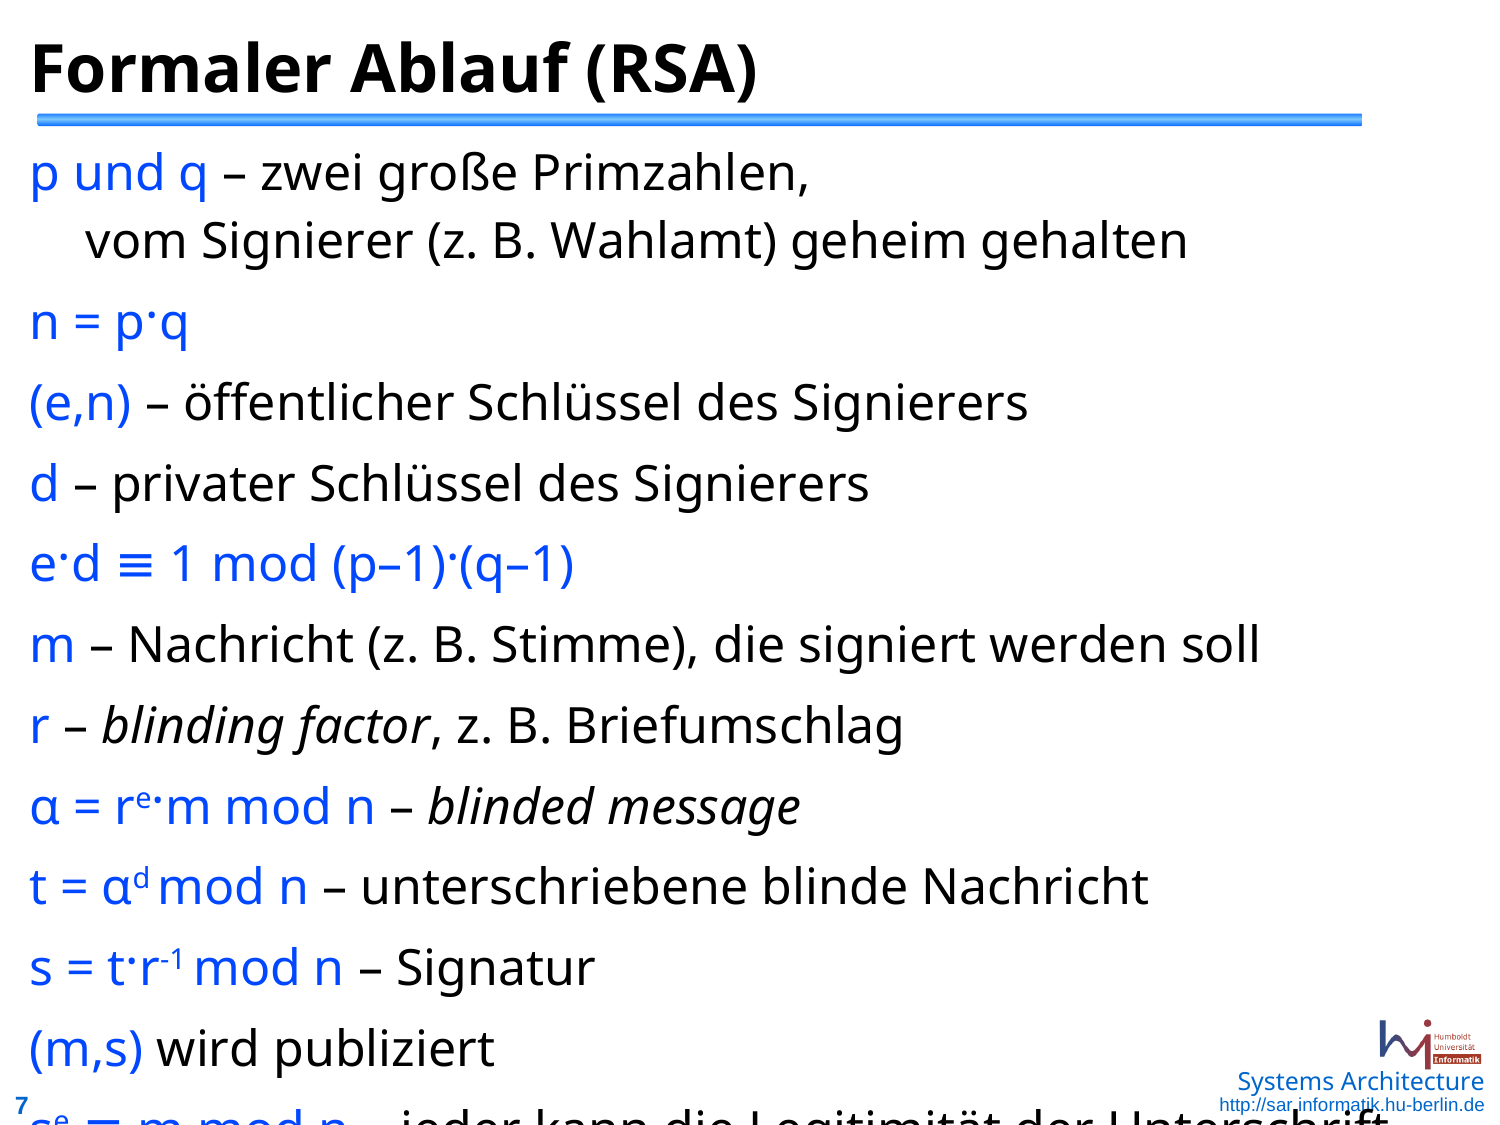

# Formaler Ablauf (RSA)
p und q – zwei große Primzahlen,
vom Signierer (z. B. Wahlamt) geheim gehalten
n = p·q
(e,n) – öffentlicher Schlüssel des Signierers
d – privater Schlüssel des Signierers
e·d ≡ 1 mod (p–1)·(q–1)
m – Nachricht (z. B. Stimme), die signiert werden soll
r – blinding factor, z. B. Briefumschlag
α = re·m mod n – blinded message
t = αd mod n – unterschriebene blinde Nachricht
s = t·r-1 mod n – Signatur
(m,s) wird publiziert
se ≡ m mod n – jeder kann die Legitimität der Unterschrift prüfen